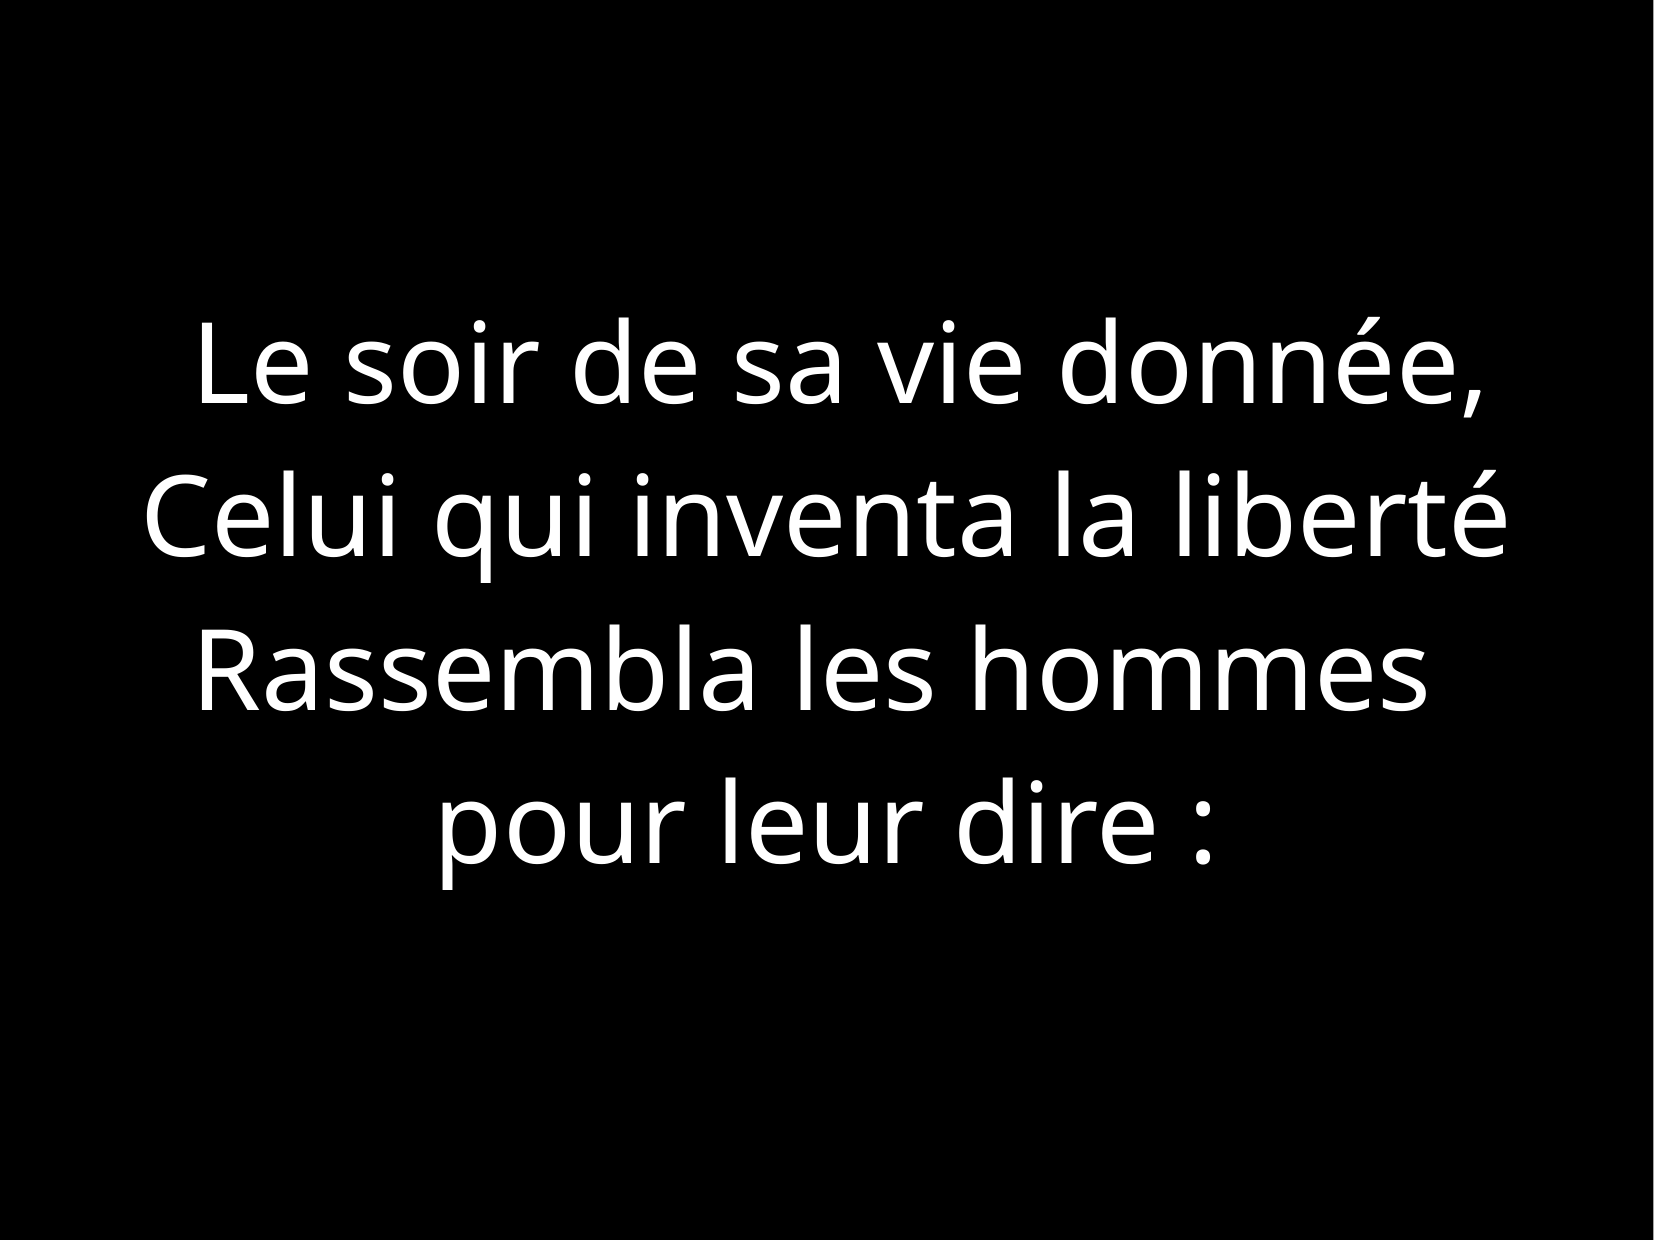

# Le soir de sa vie donnée,
Celui qui inventa la liberté
Rassembla les hommes
pour leur dire :